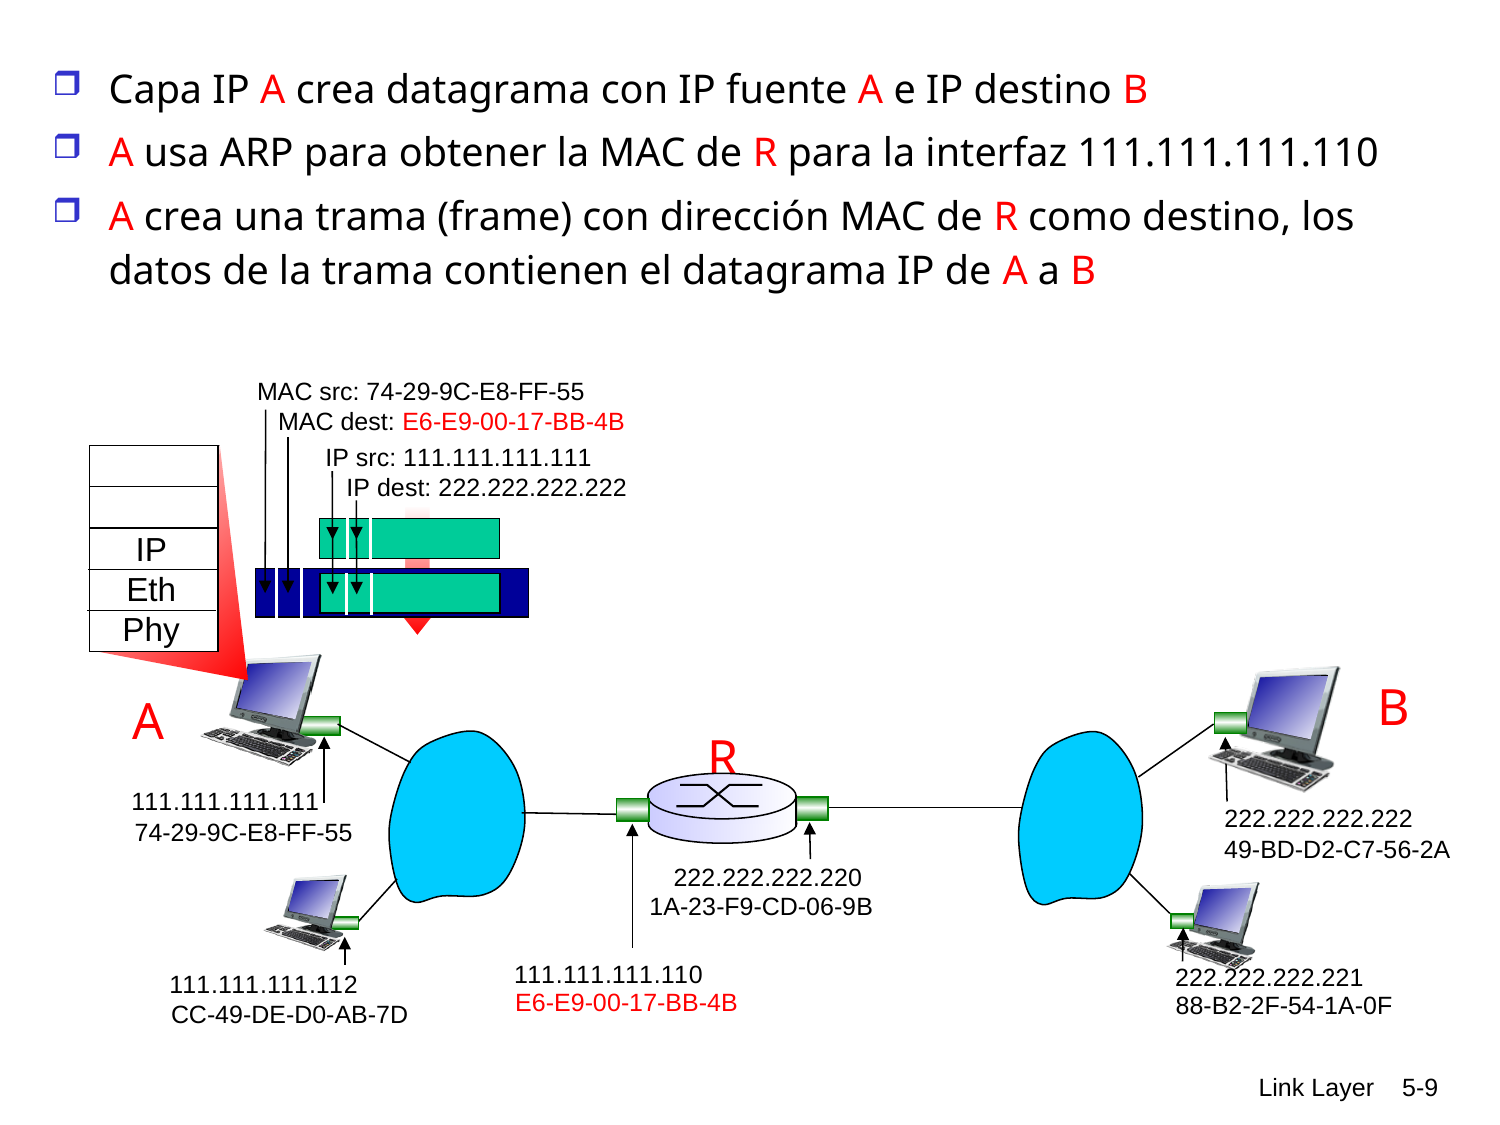

# Capa IP A crea datagrama con IP fuente A e IP destino B
A usa ARP para obtener la MAC de R para la interfaz 111.111.111.110
A crea una trama (frame) con dirección MAC de R como destino, los datos de la trama contienen el datagrama IP de A a B
MAC src: 74-29-9C-E8-FF-55
 MAC dest: E6-E9-00-17-BB-4B
IP src: 111.111.111.111
 IP dest: 222.222.222.222
IP
Eth
Phy
B
A
R
111.111.111.111
222.222.222.222
49-BD-D2-C7-56-2A
74-29-9C-E8-FF-55
222.222.222.220
1A-23-F9-CD-06-9B
111.111.111.110
E6-E9-00-17-BB-4B
222.222.222.221
111.111.111.112
88-B2-2F-54-1A-0F
CC-49-DE-D0-AB-7D
Link Layer